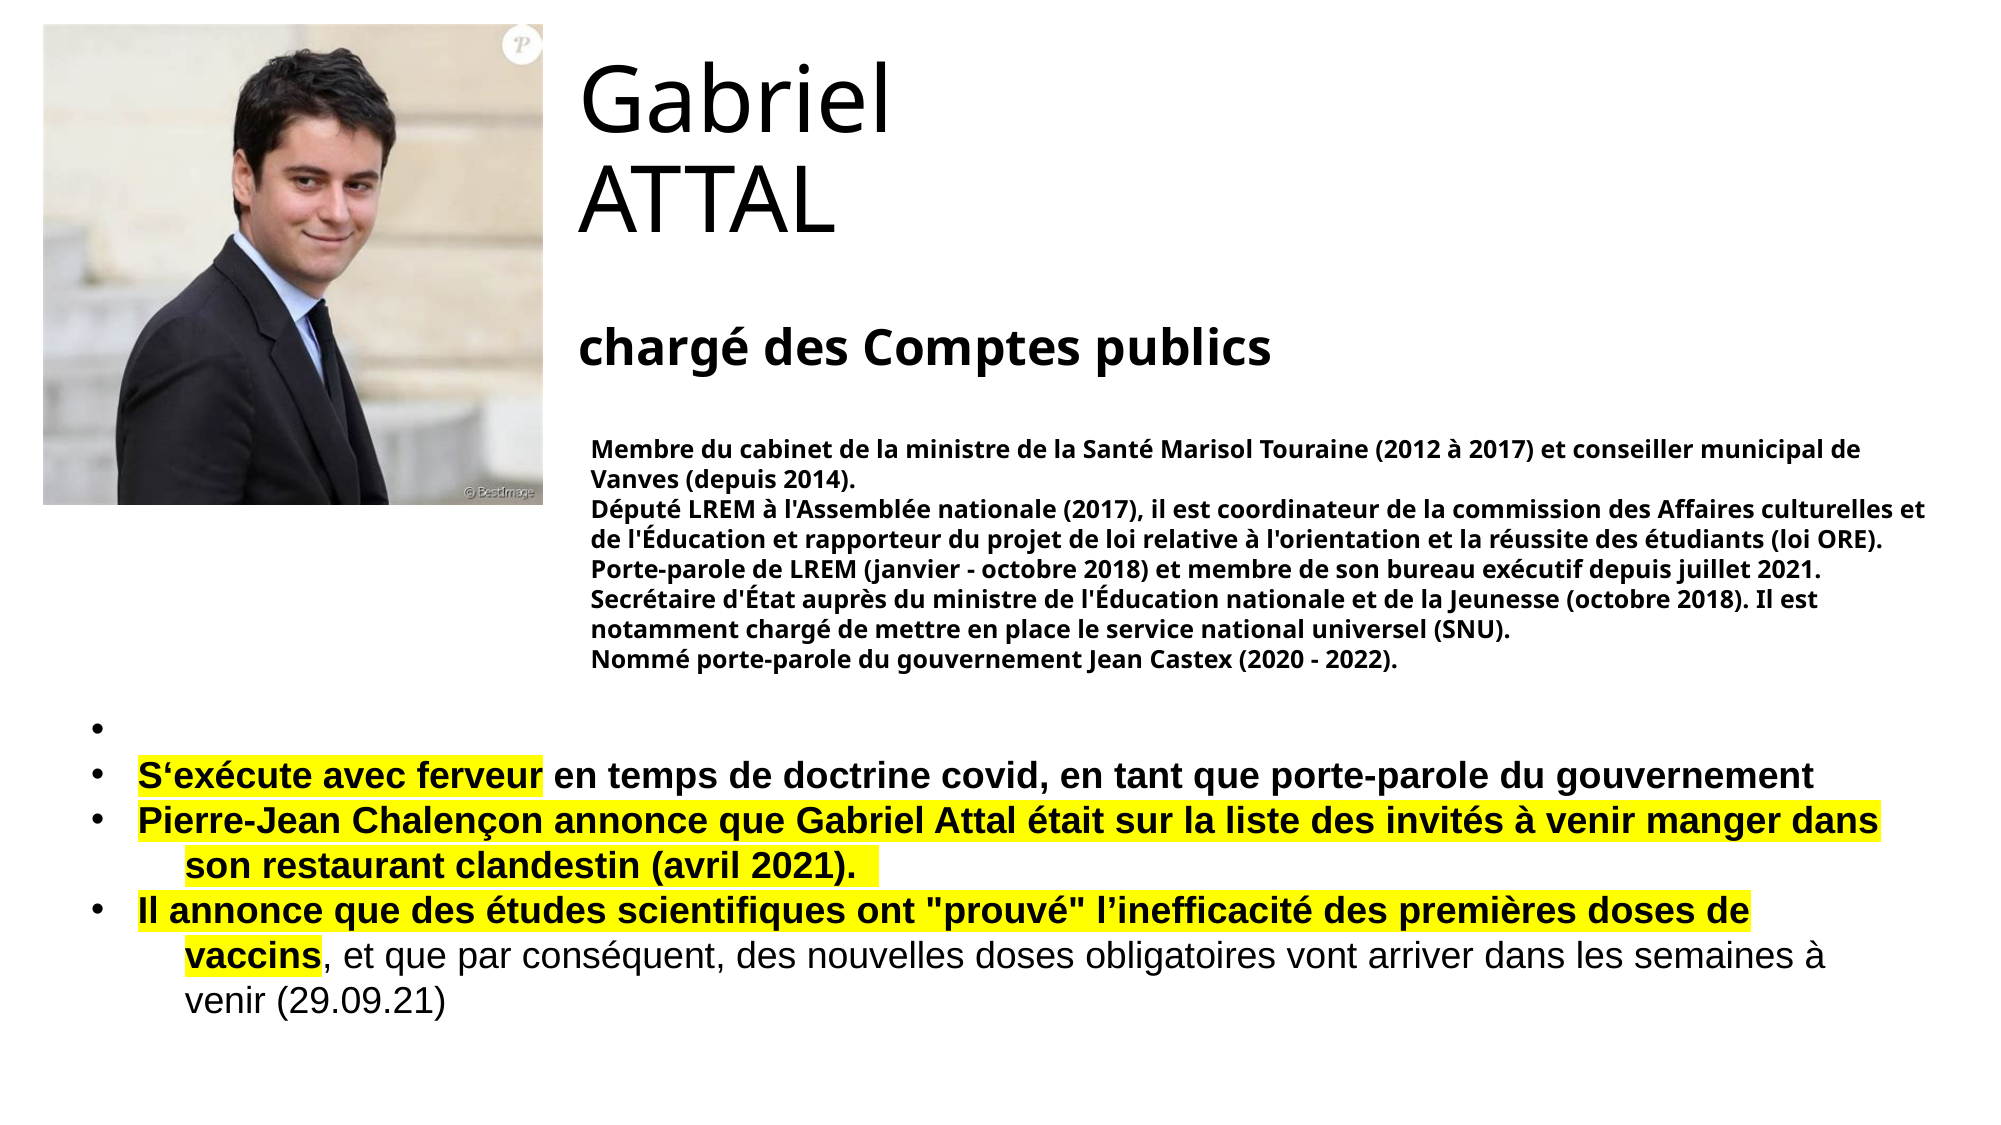

# Gabriel ATTAL
chargé des Comptes publics
Membre du cabinet de la ministre de la Santé Marisol Touraine (2012 à 2017) et conseiller municipal de Vanves (depuis 2014).
Député LREM à l'Assemblée nationale (2017), il est coordinateur de la commission des Affaires culturelles et de l'Éducation et rapporteur du projet de loi relative à l'orientation et la réussite des étudiants (loi ORE).
Porte-parole de LREM (janvier - octobre 2018) et membre de son bureau exécutif depuis juillet 2021.
Secrétaire d'État auprès du ministre de l'Éducation nationale et de la Jeunesse (octobre 2018). Il est notamment chargé de mettre en place le service national universel (SNU).
Nommé porte-parole du gouvernement Jean Castex (2020 - 2022).
S‘exécute avec ferveur en temps de doctrine covid, en tant que porte-parole du gouvernement
Pierre-Jean Chalençon annonce que Gabriel Attal était sur la liste des invités à venir manger dans son restaurant clandestin (avril 2021).
Il annonce que des études scientifiques ont "prouvé" l’inefficacité des premières doses de vaccins, et que par conséquent, des nouvelles doses obligatoires vont arriver dans les semaines à venir (29.09.21)